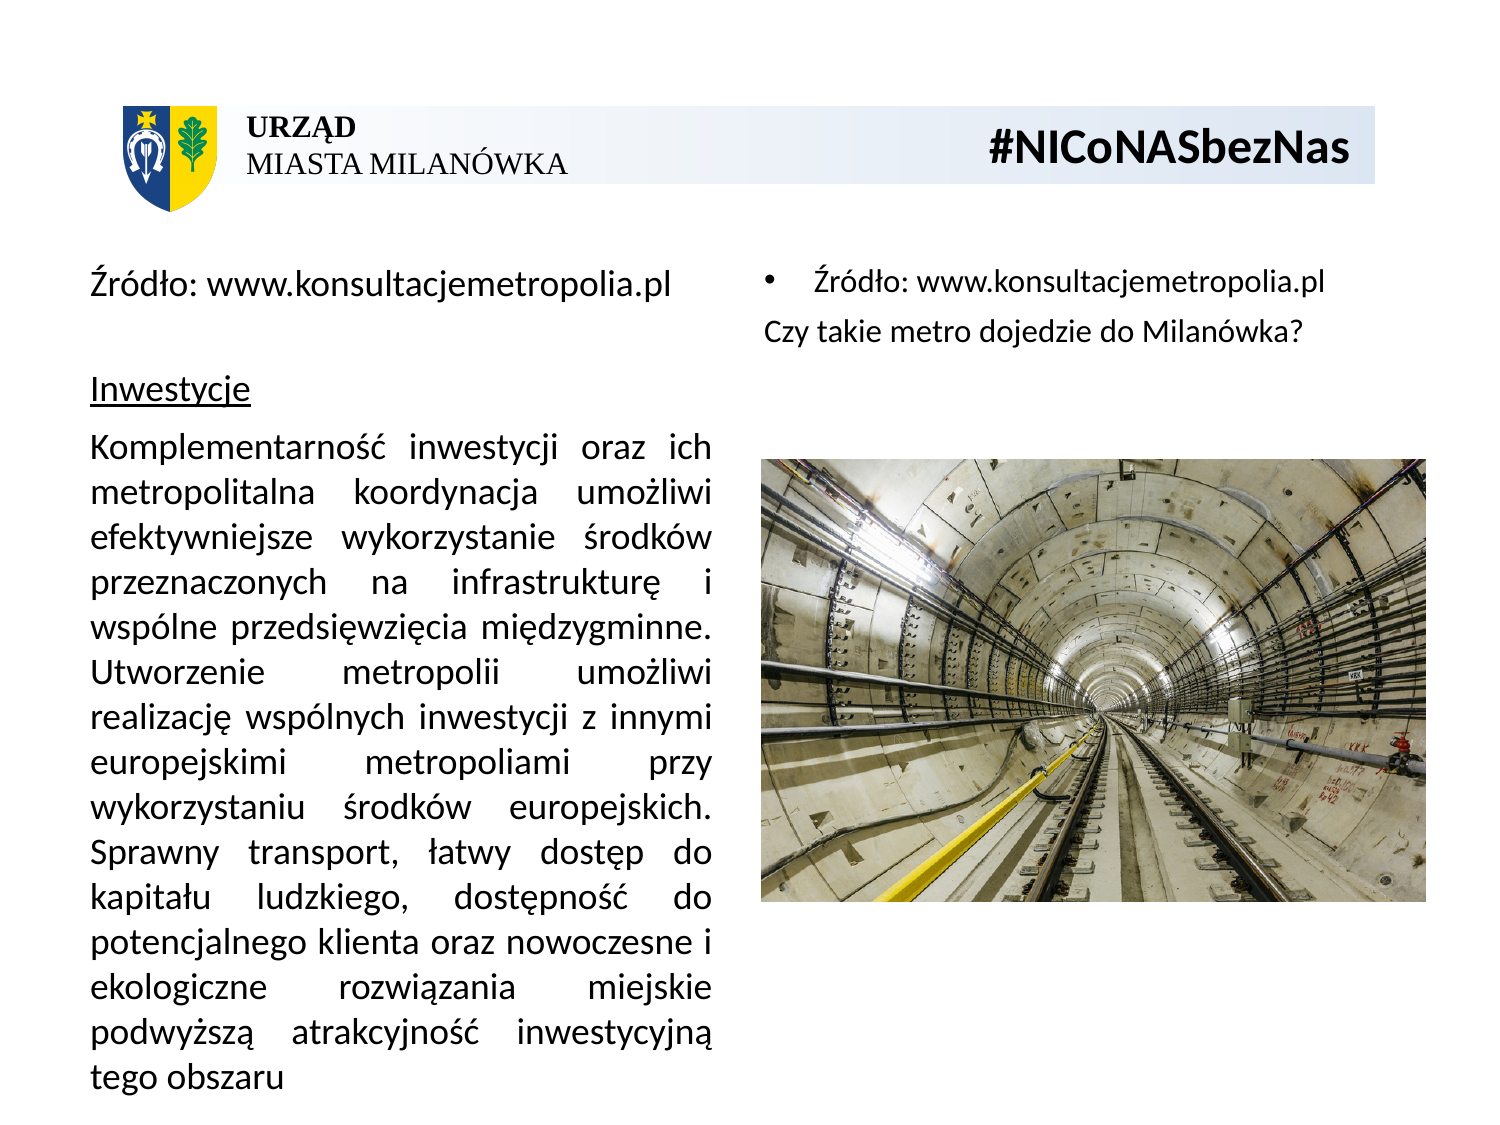

Urząd
Miasta Milanówka
#NICoNASbezNas
# Źródło: www.konsultacjemetropolia.pl
Źródło: www.konsultacjemetropolia.pl
Czy takie metro dojedzie do Milanówka?
Inwestycje
Komplementarność inwestycji oraz ich metropolitalna koordynacja umożliwi efektywniejsze wykorzystanie środków przeznaczonych na infrastrukturę i wspólne przedsięwzięcia międzygminne. Utworzenie metropolii umożliwi realizację wspólnych inwestycji z innymi europejskimi metropoliami przy wykorzystaniu środków europejskich. Sprawny transport, łatwy dostęp do kapitału ludzkiego, dostępność do potencjalnego klienta oraz nowoczesne i ekologiczne rozwiązania miejskie podwyższą atrakcyjność inwestycyjną tego obszaru